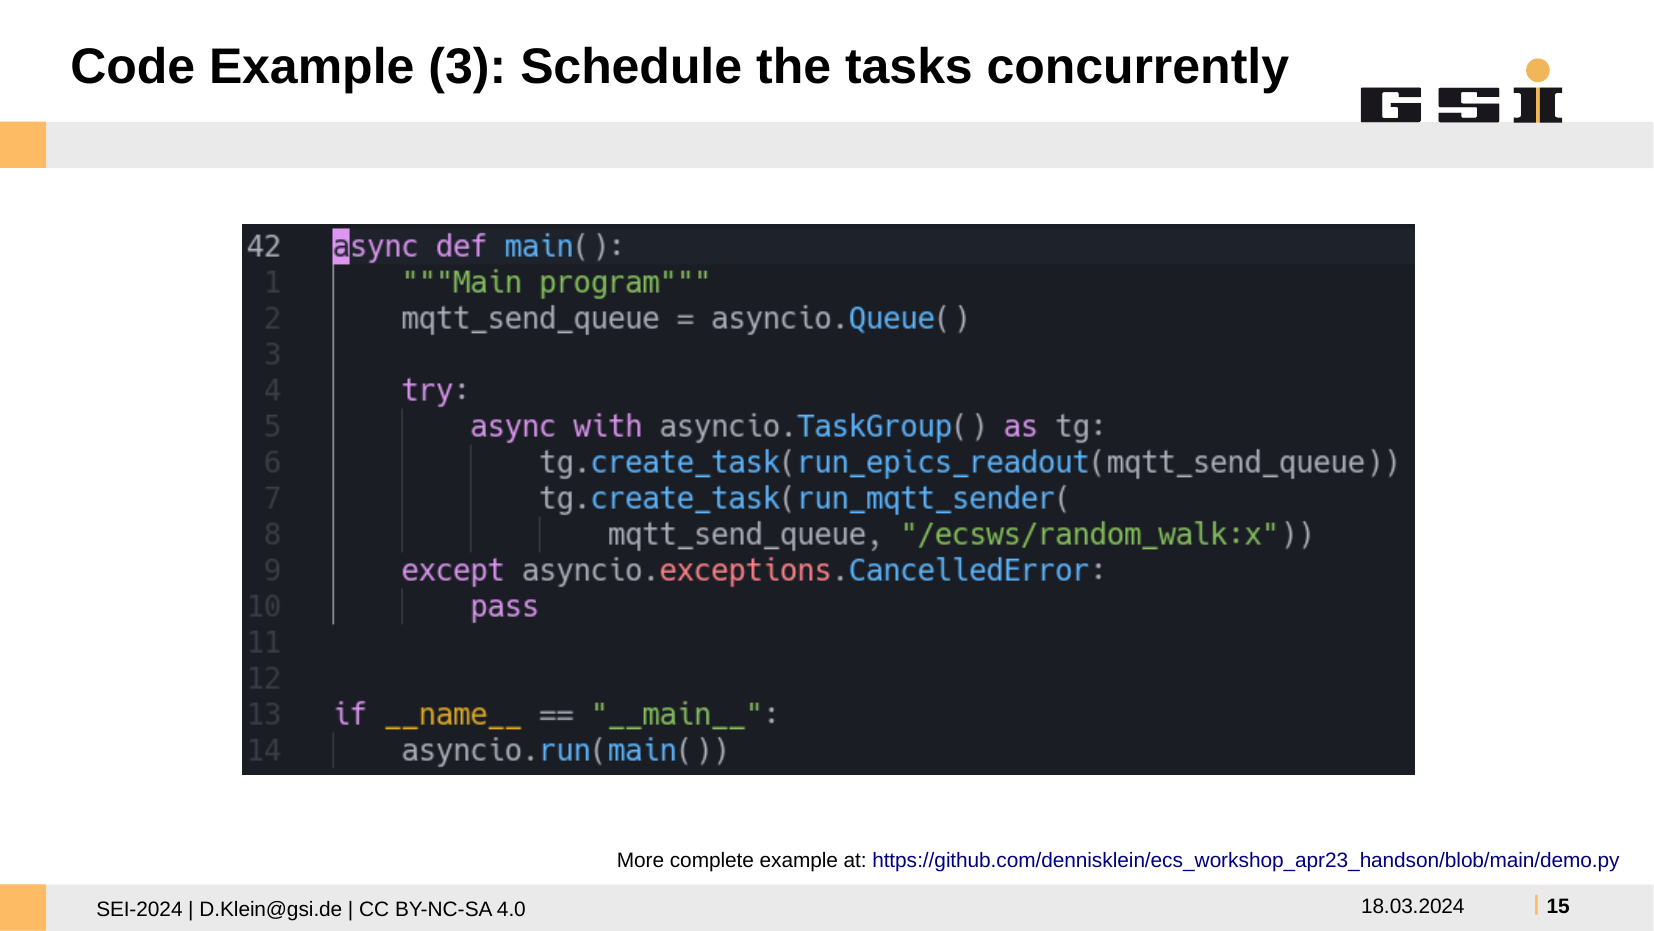

# Code Example (3): Schedule the tasks concurrently
More complete example at: https://github.com/dennisklein/ecs_workshop_apr23_handson/blob/main/demo.py